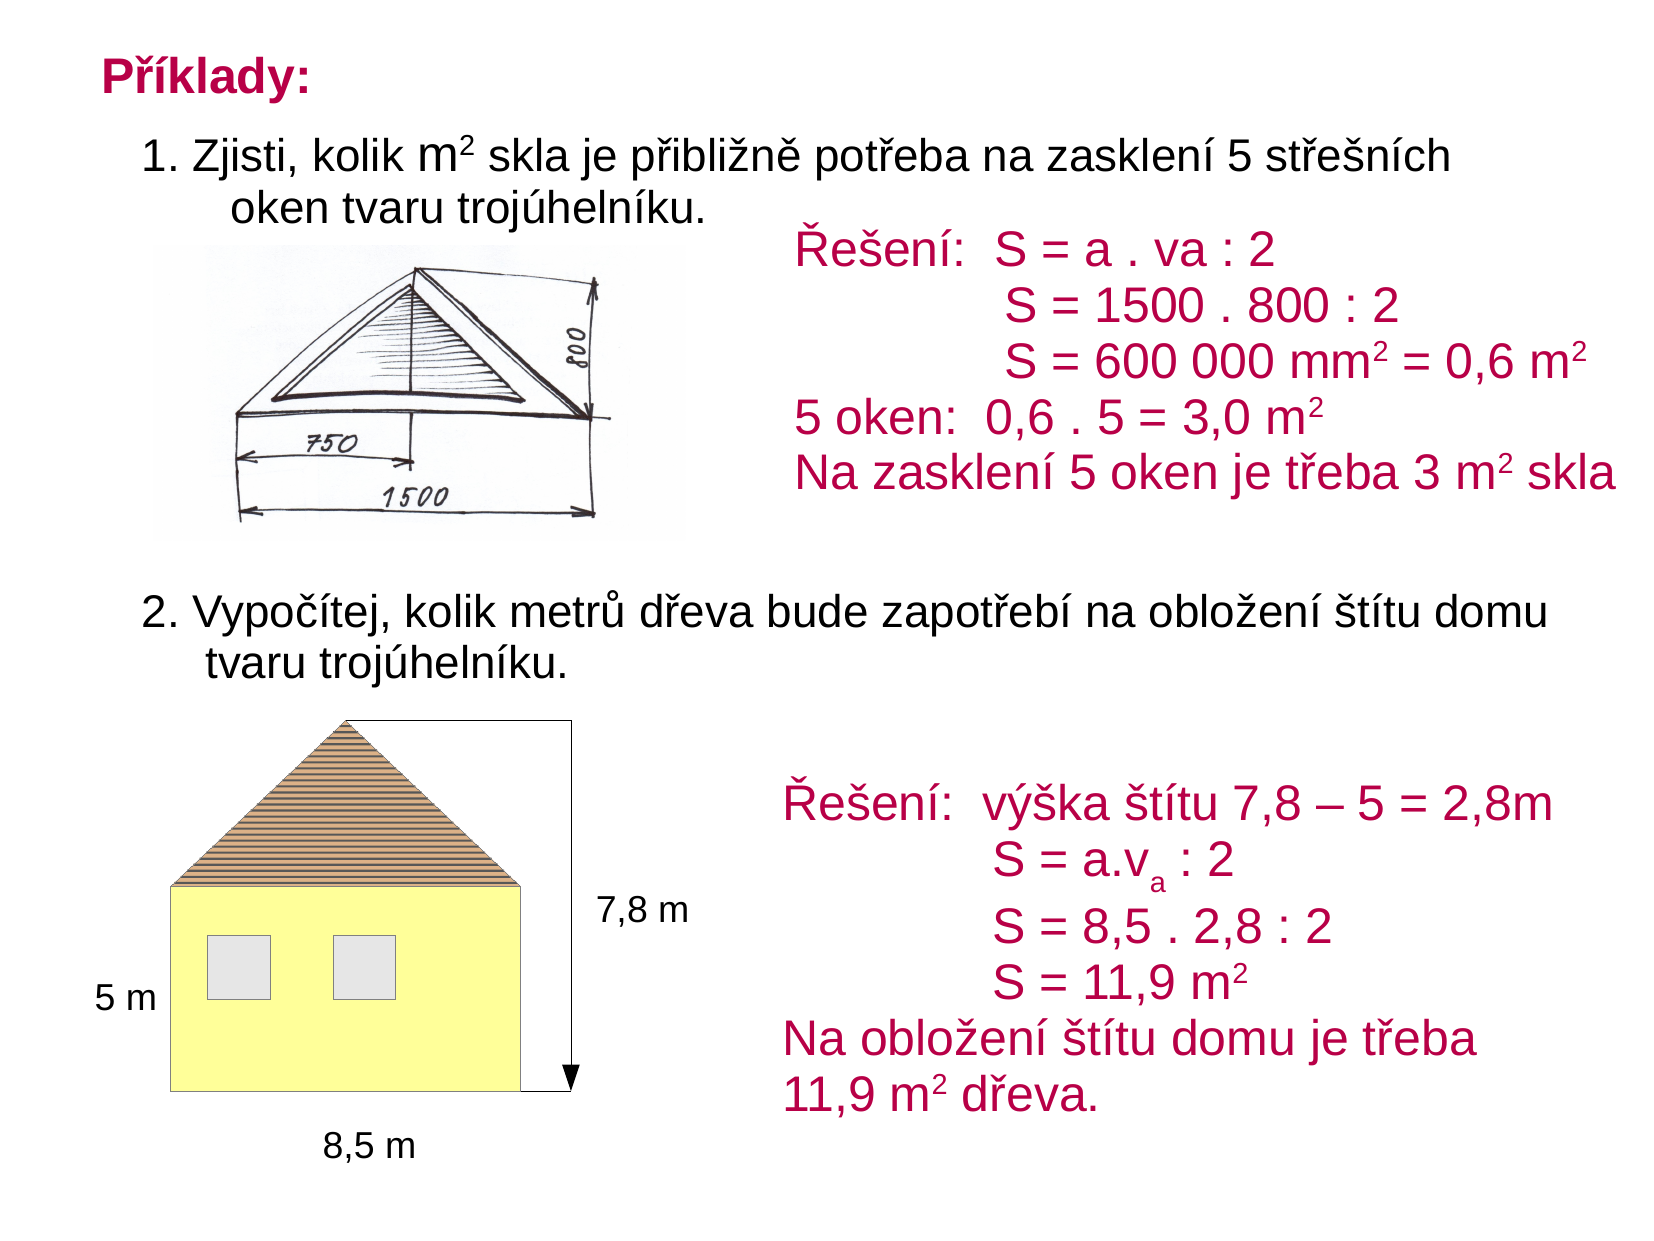

Příklady:
# 1. Zjisti, kolik m2 skla je přibližně potřeba na zasklení 5 střešních oken tvaru trojúhelníku.
2. Vypočítej, kolik metrů dřeva bude zapotřebí na obložení štítu domu tvaru trojúhelníku.
Řešení: S = a . va : 2
 S = 1500 . 800 : 2
 S = 600 000 mm2 = 0,6 m2
5 oken: 0,6 . 5 = 3,0 m2
Na zasklení 5 oken je třeba 3 m2 skla
5 m
8,5 m
7,8 m
Řešení: výška štítu 7,8 – 5 = 2,8m
 S = a.va : 2
 S = 8,5 . 2,8 : 2
 S = 11,9 m2
Na obložení štítu domu je třeba 11,9 m2 dřeva.